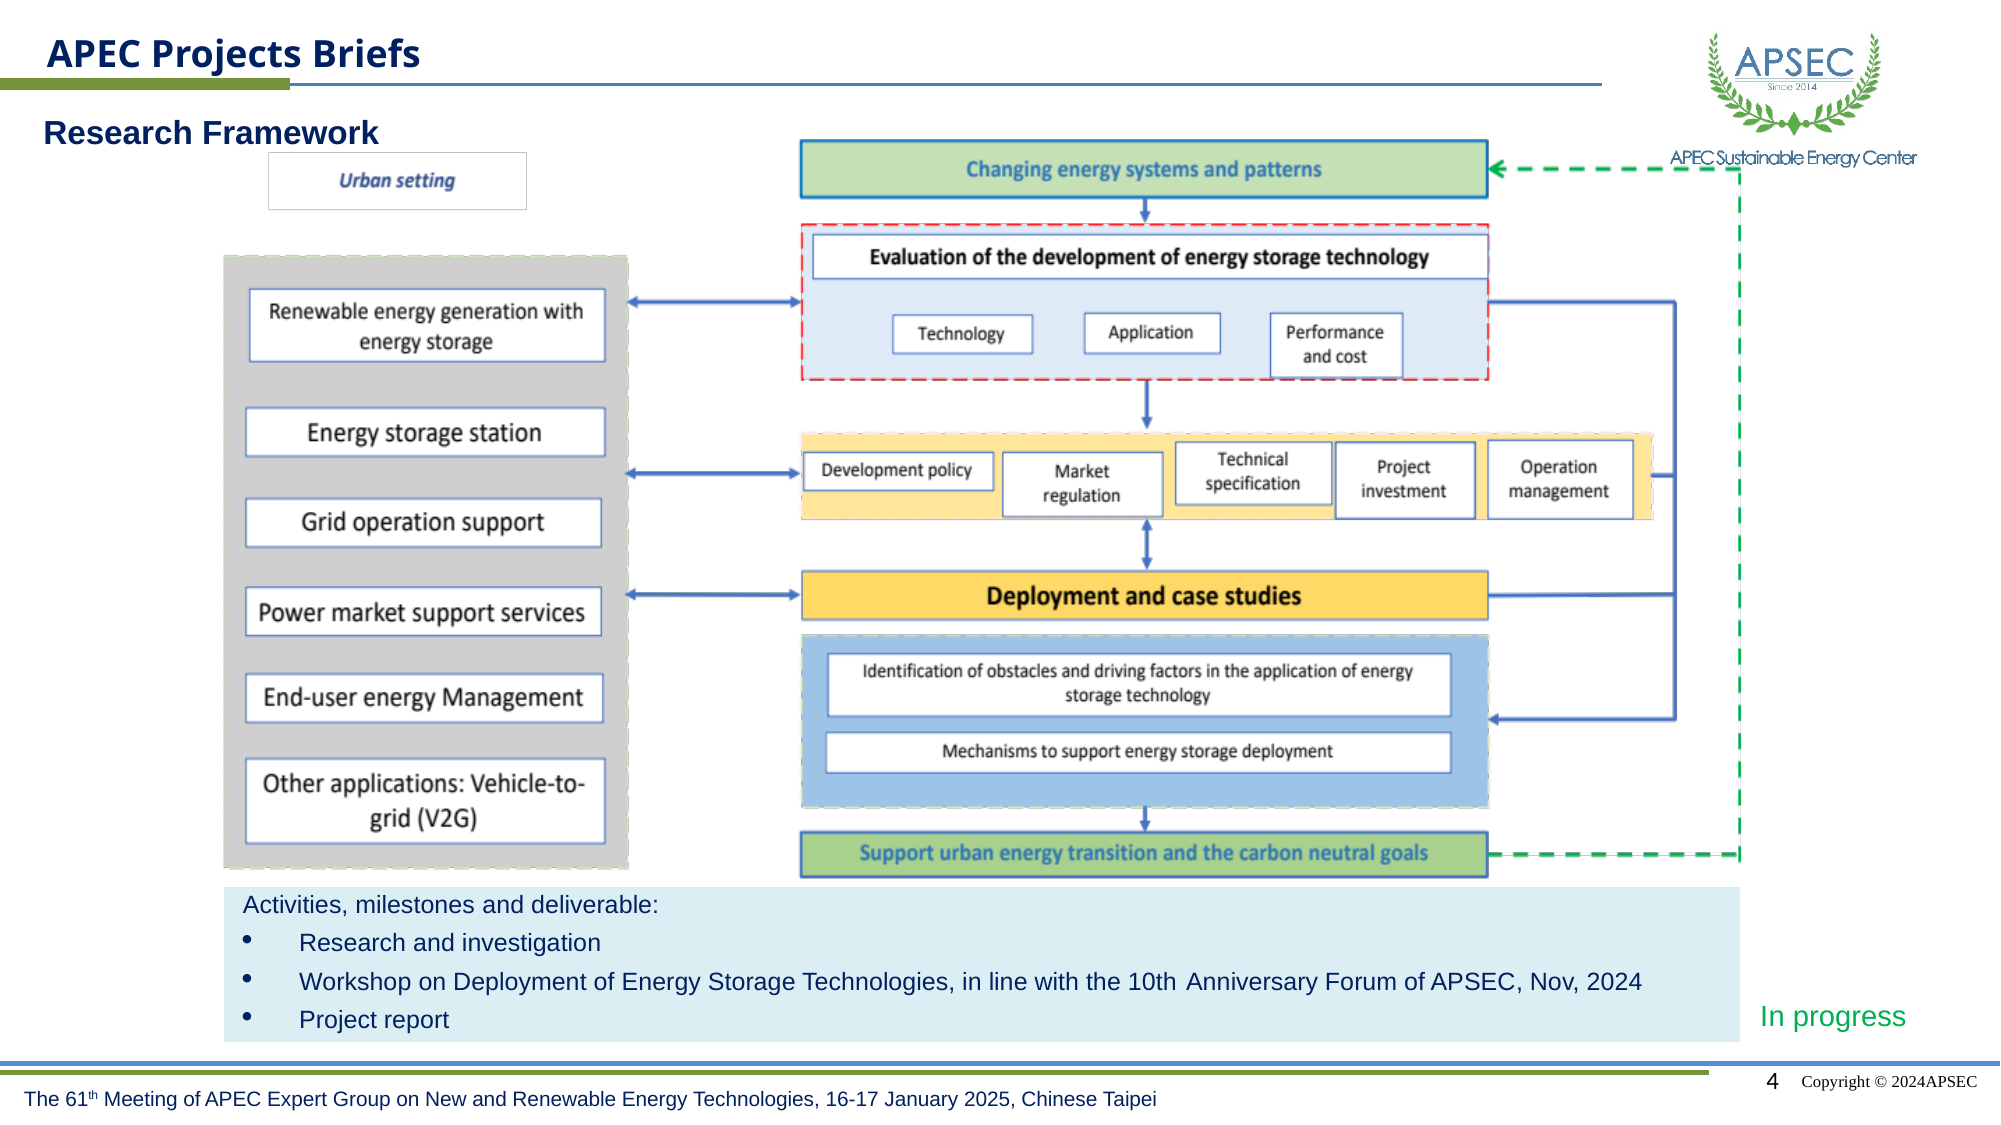

APEC Projects Briefs
Research Framework
| Activities, milestones and deliverable: Research and investigation Workshop on Deployment of Energy Storage Technologies, in line with the 10th Anniversary Forum of APSEC, Nov, 2024 Project report |
| --- |
In progress